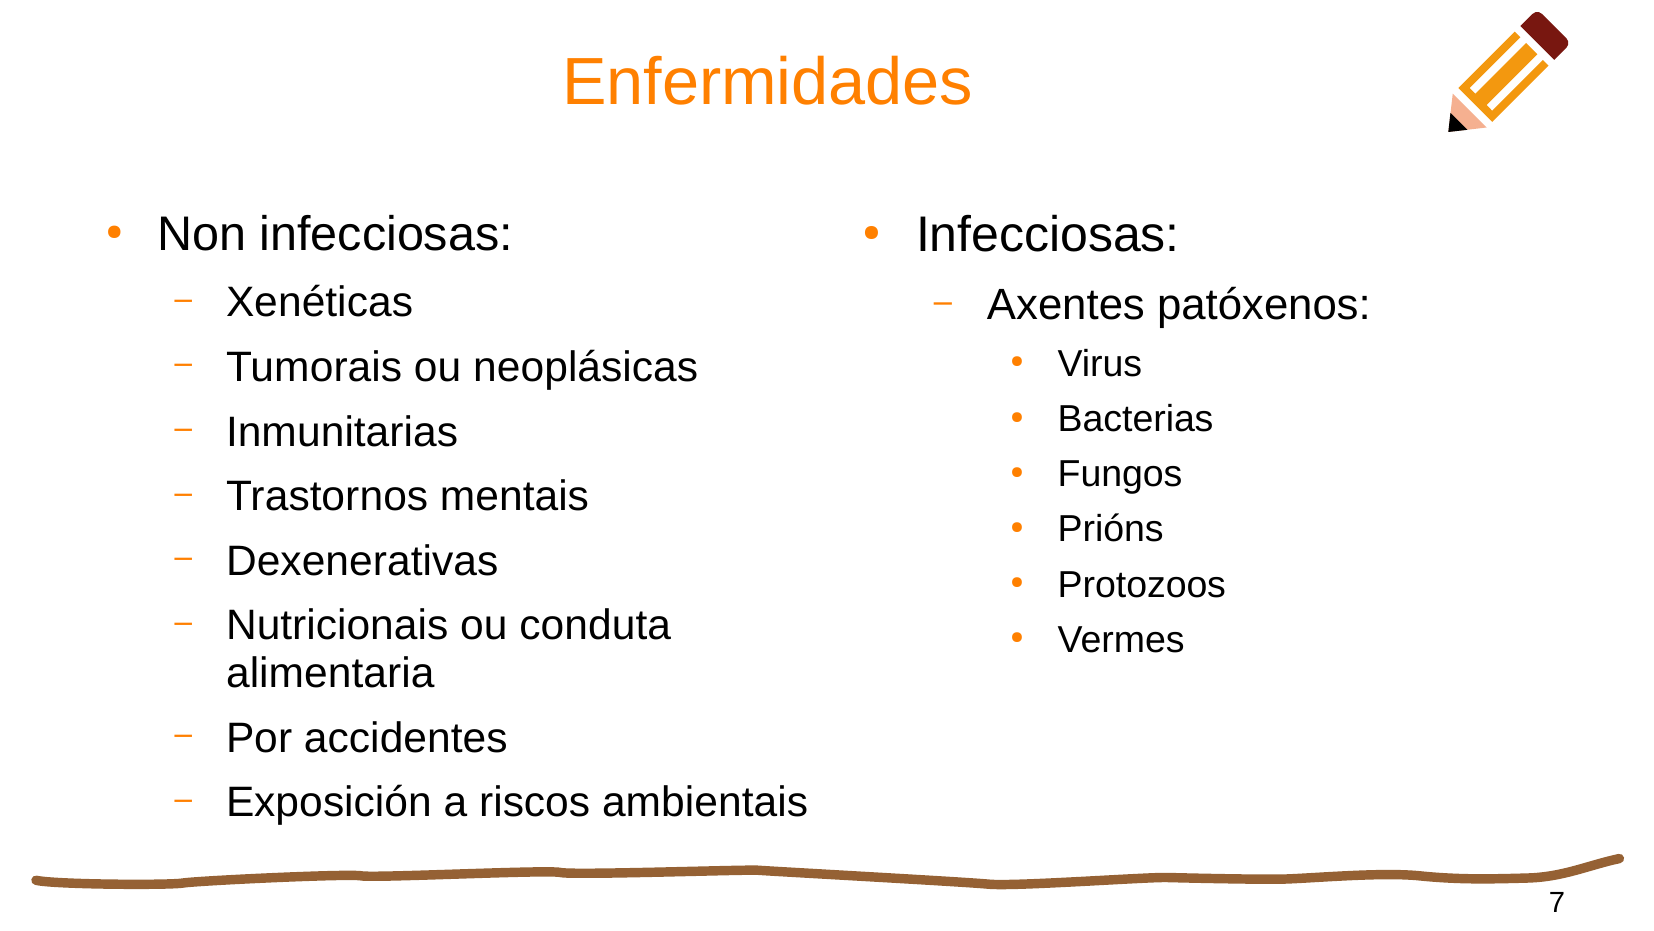

# Enfermidades
Non infecciosas:
Xenéticas
Tumorais ou neoplásicas
Inmunitarias
Trastornos mentais
Dexenerativas
Nutricionais ou conduta alimentaria
Por accidentes
Exposición a riscos ambientais
Infecciosas:
Axentes patóxenos:
Virus
Bacterias
Fungos
Prións
Protozoos
Vermes
7